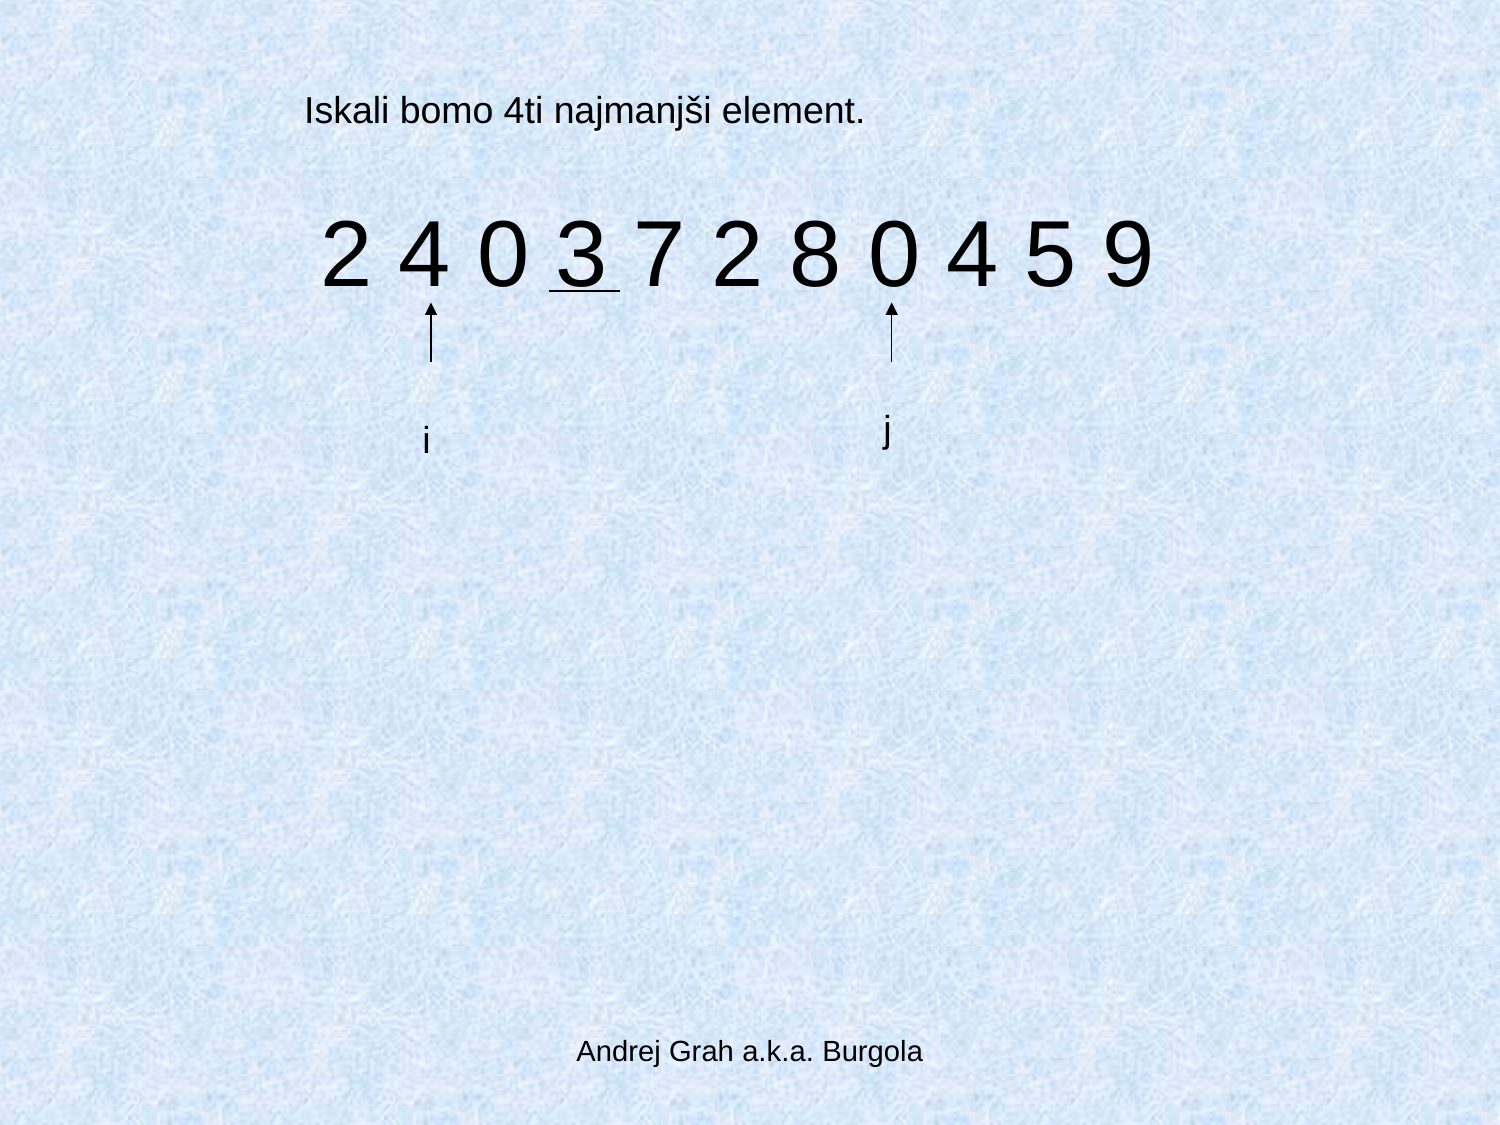

Iskali bomo 4ti najmanjši element.
2 4 0 3 7 2 8 0 4 5 9
j
i
Andrej Grah a.k.a. Burgola